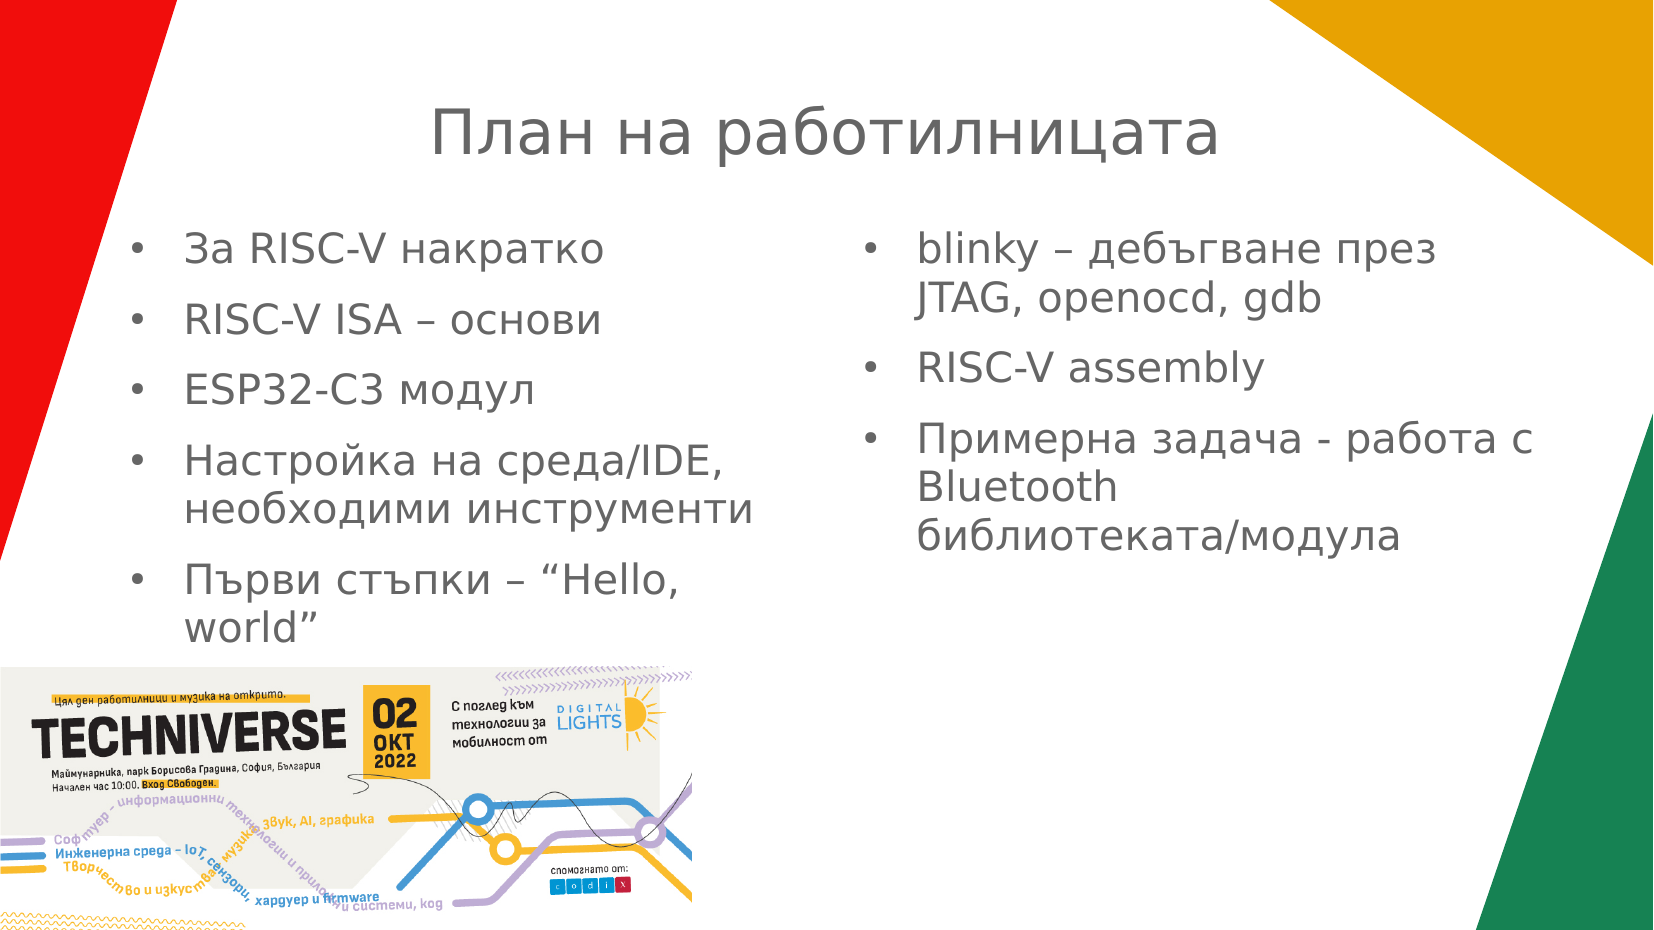

# План на работилницата
За RISC-V накратко
RISC-V ISA – основи
ESP32-C3 модул
Настройка на среда/IDE, необходими инструменти
Първи стъпки – “Hello, world”
blinky – дебъгване през JTAG, openocd, gdb
RISC-V assembly
Примерна задача - работа с Bluetooth библиотеката/модула
3